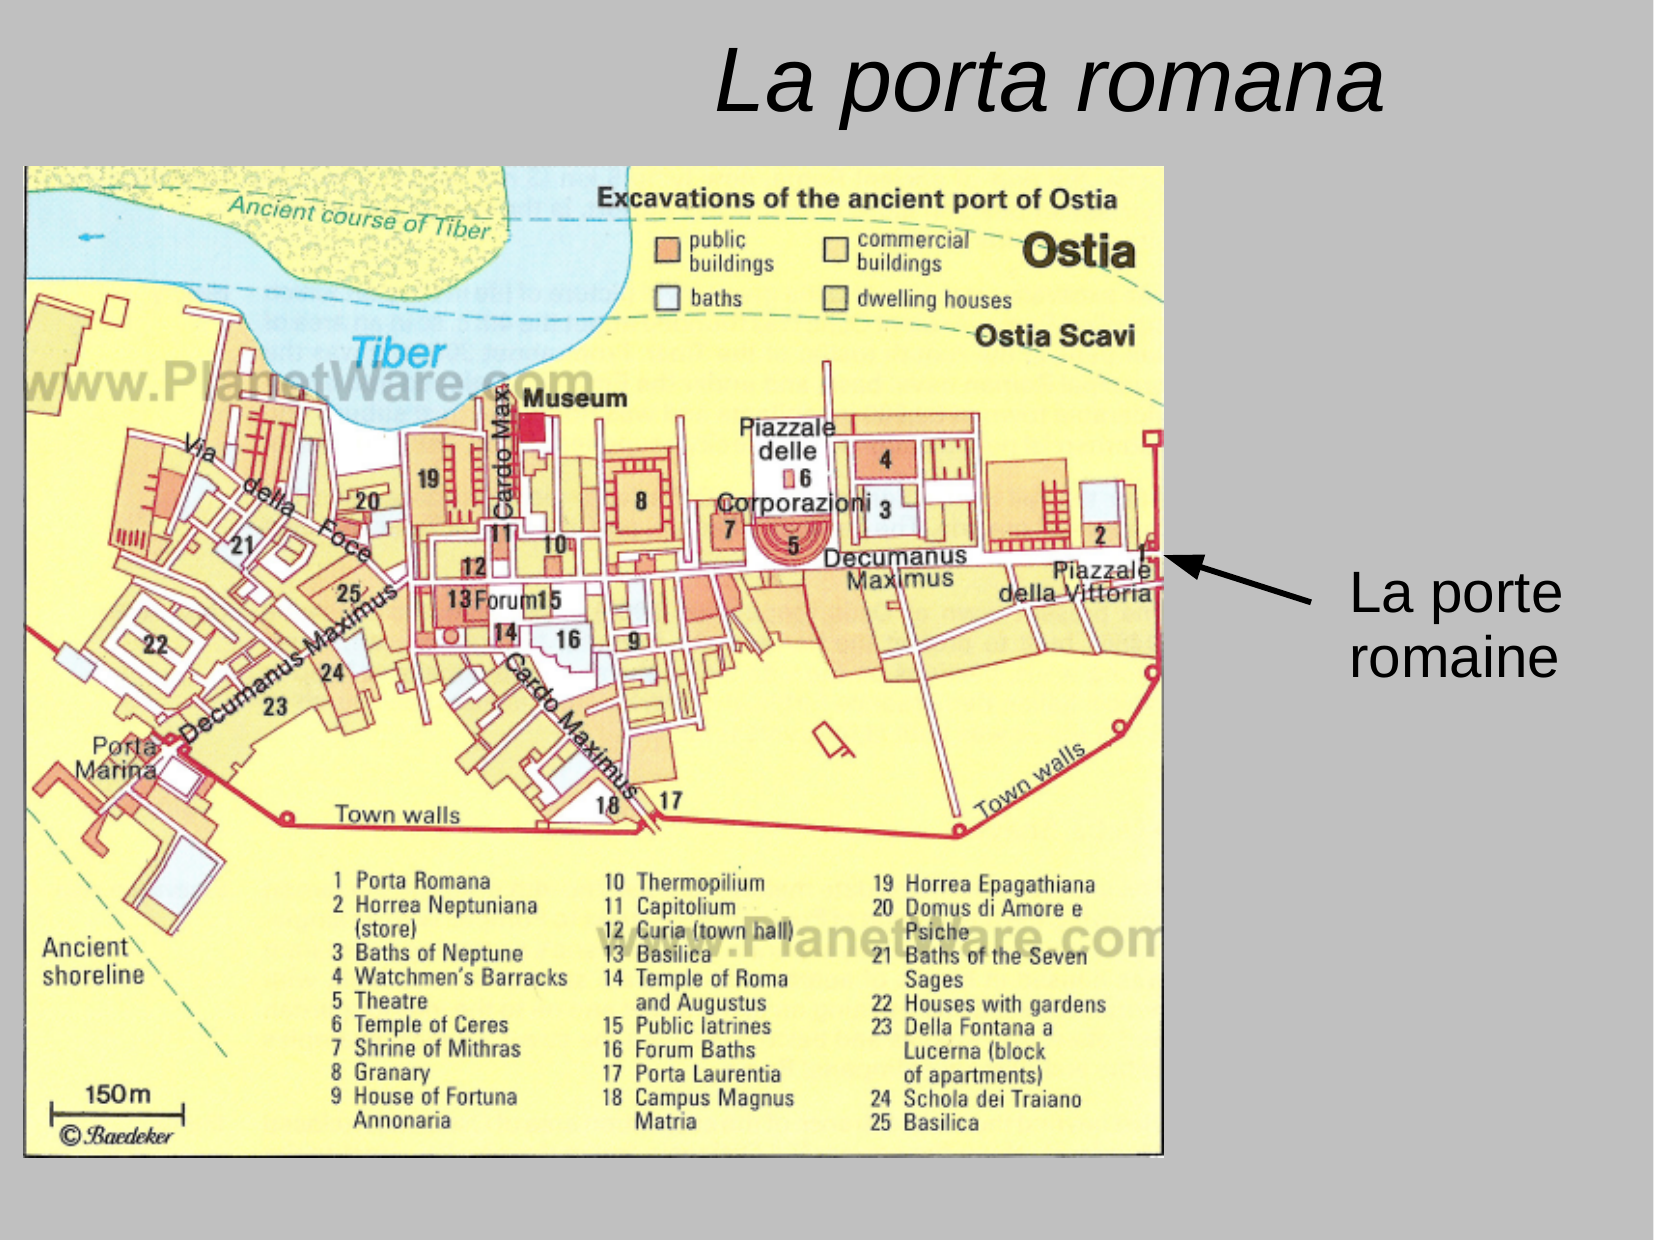

# La porta romana
La porte romaine